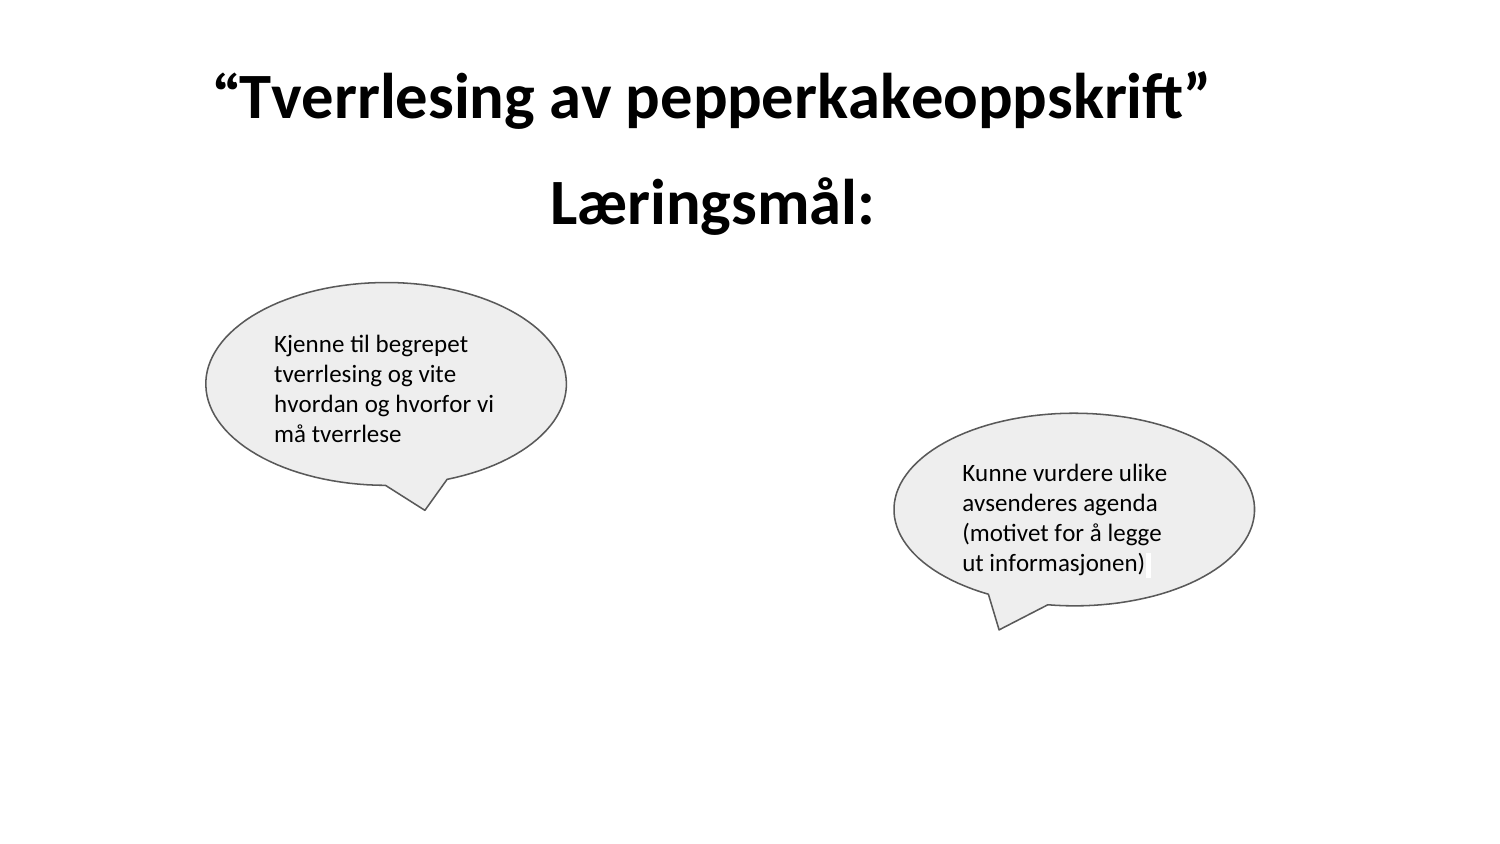

“Tverrlesing av pepperkakeoppskrift”
Læringsmål:
#
Kjenne til begrepet tverrlesing og vite hvordan og hvorfor vi må tverrlese
Kunne vurdere ulike avsenderes agenda (motivet for å legge ut informasjonen)